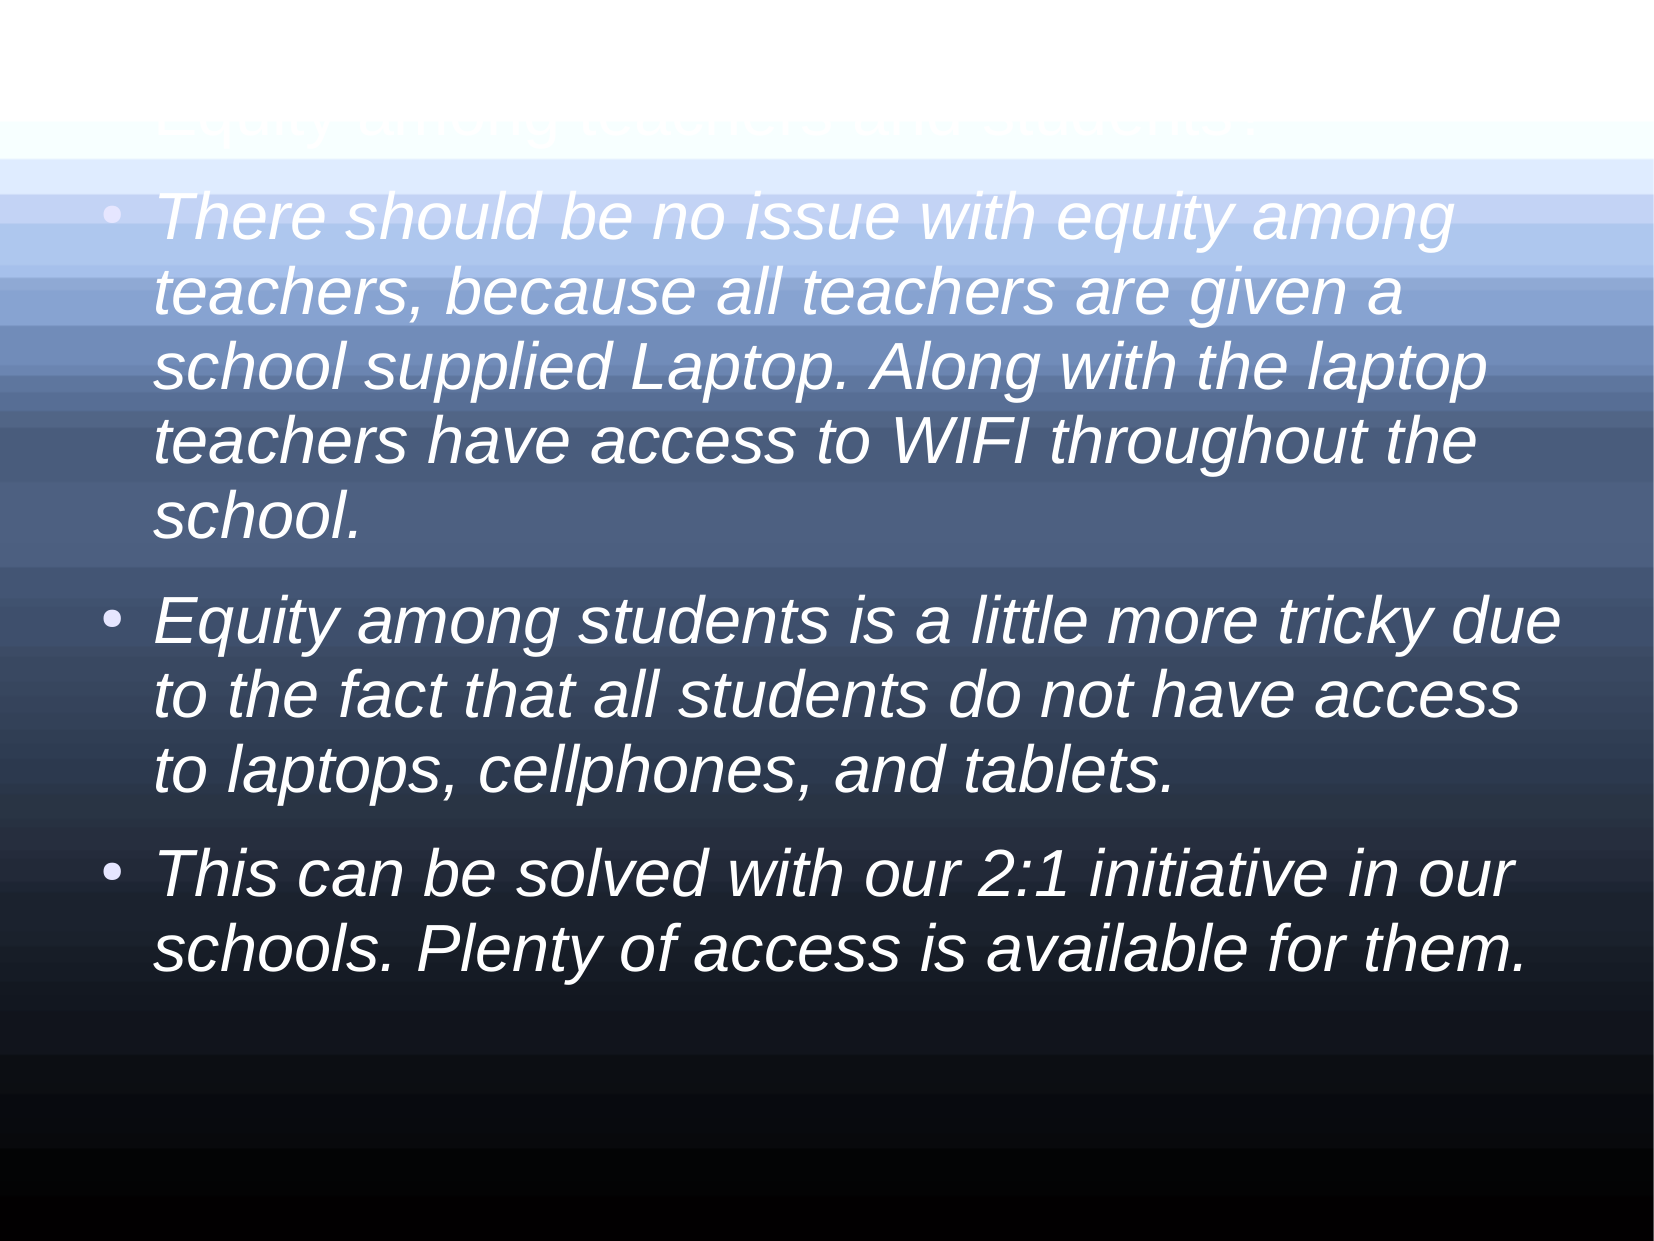

#
Equity among teachers and students?
There should be no issue with equity among teachers, because all teachers are given a school supplied Laptop. Along with the laptop teachers have access to WIFI throughout the school.
Equity among students is a little more tricky due to the fact that all students do not have access to laptops, cellphones, and tablets.
This can be solved with our 2:1 initiative in our schools. Plenty of access is available for them.